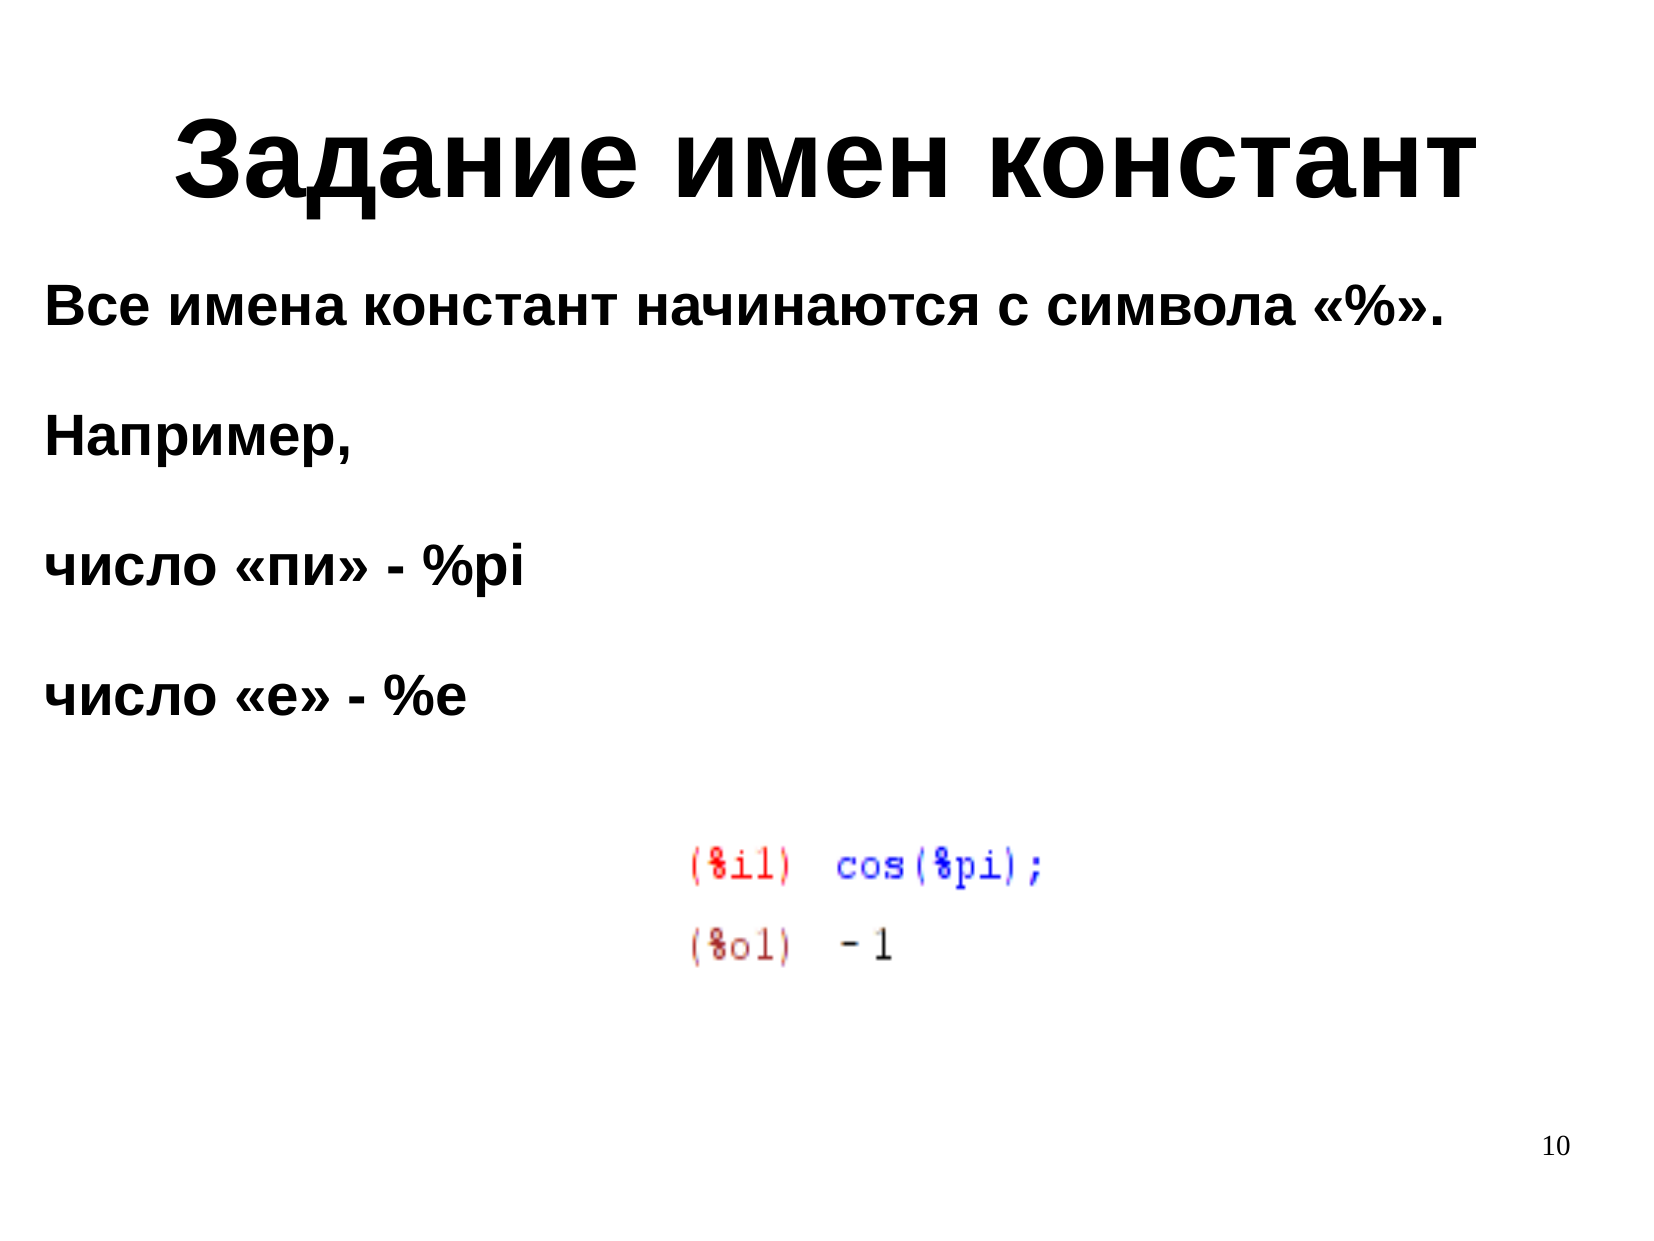

Задание имен констант
Все имена констант начинаются с символа «%».
Например,
число «пи» - %pi
число «e» - %е
10